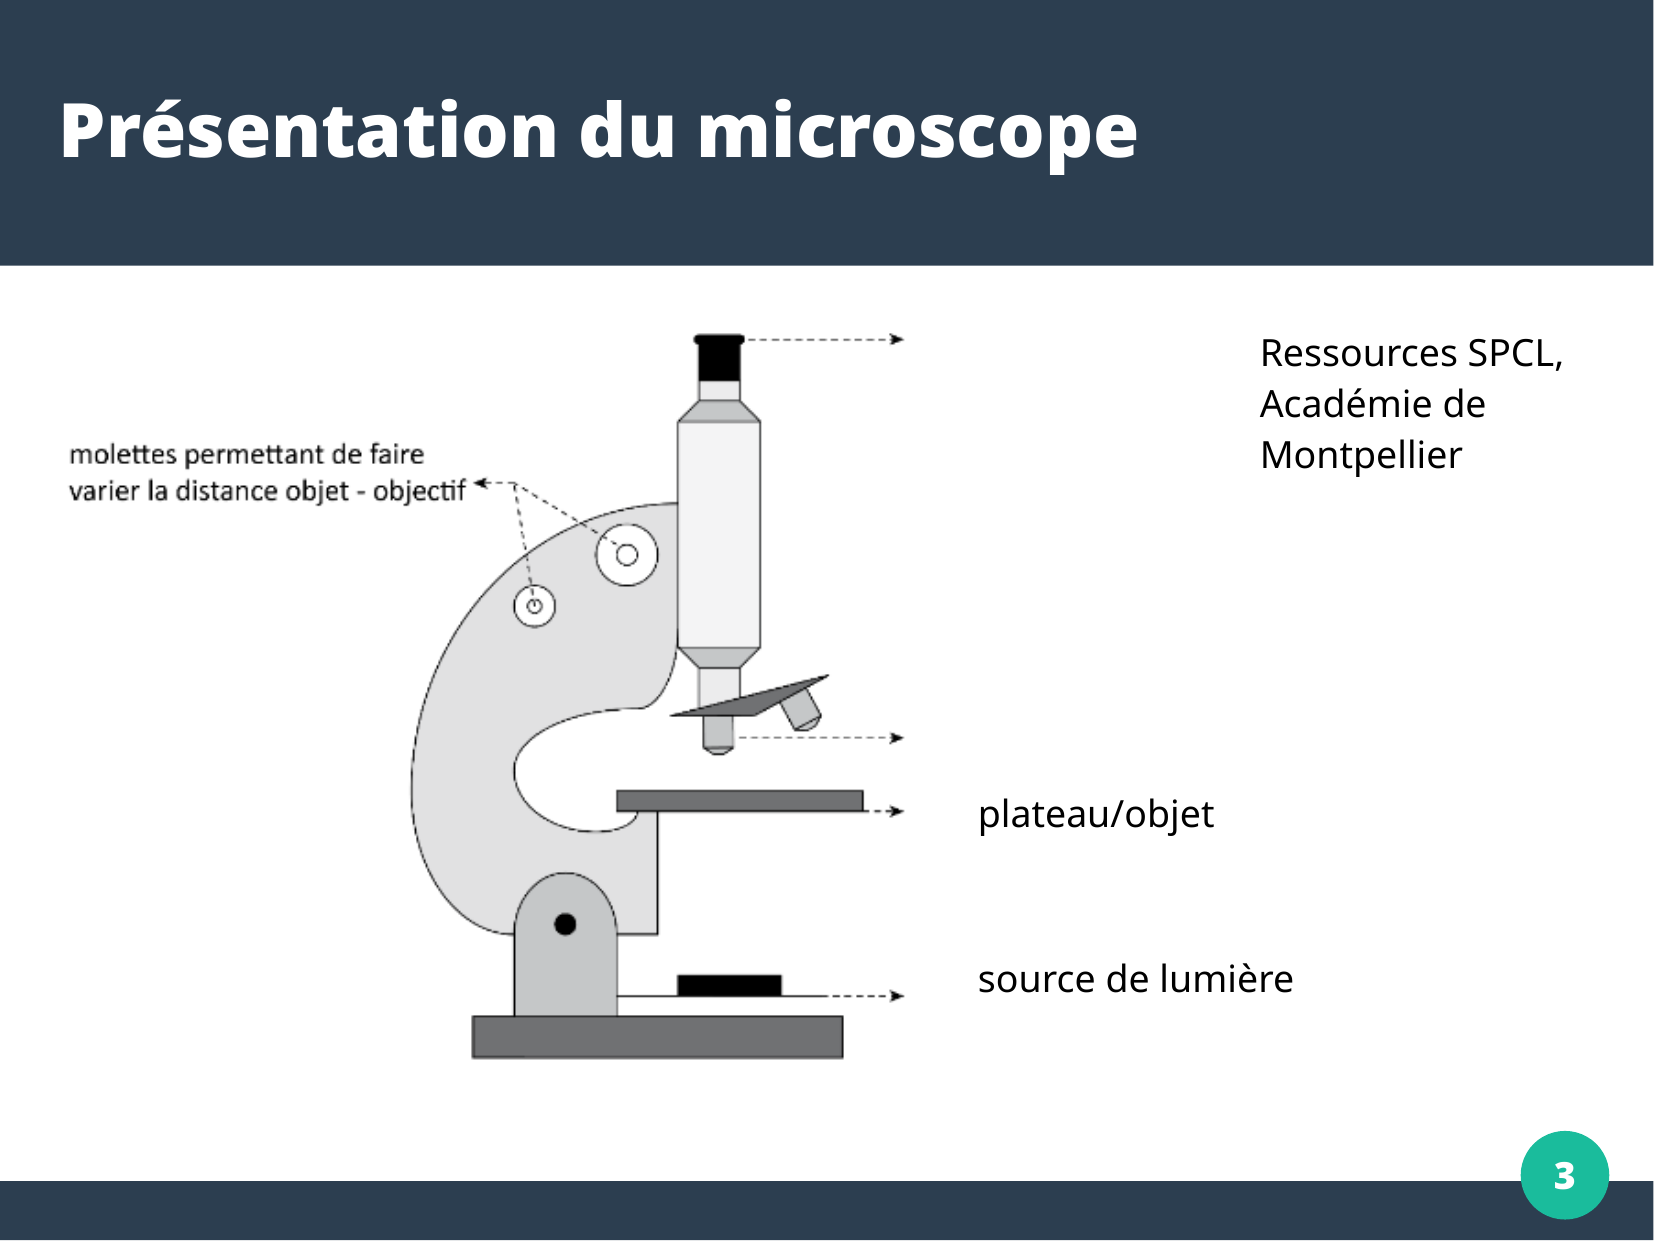

# Présentation du microscope
Ressources SPCL, Académie de Montpellier
plateau/objet
source de lumière
3